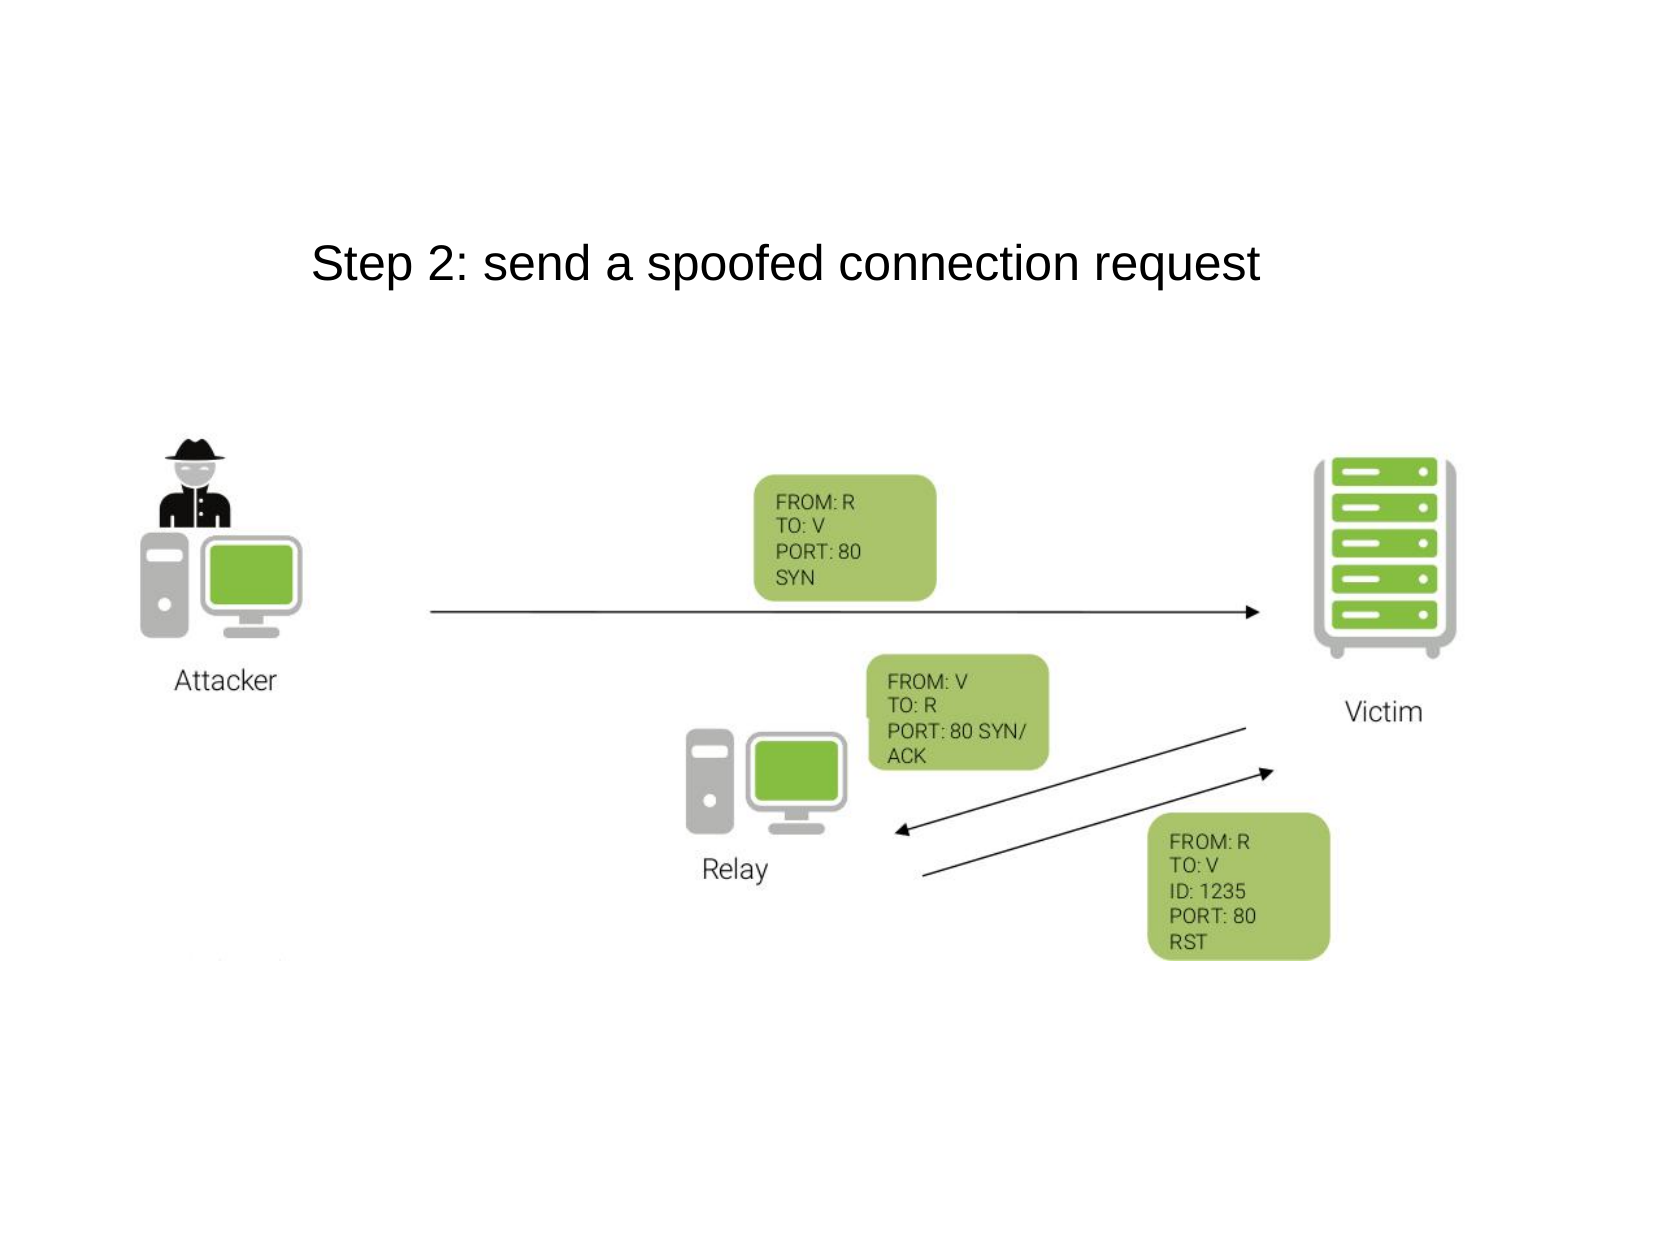

#
Step 2: send a spoofed connection request